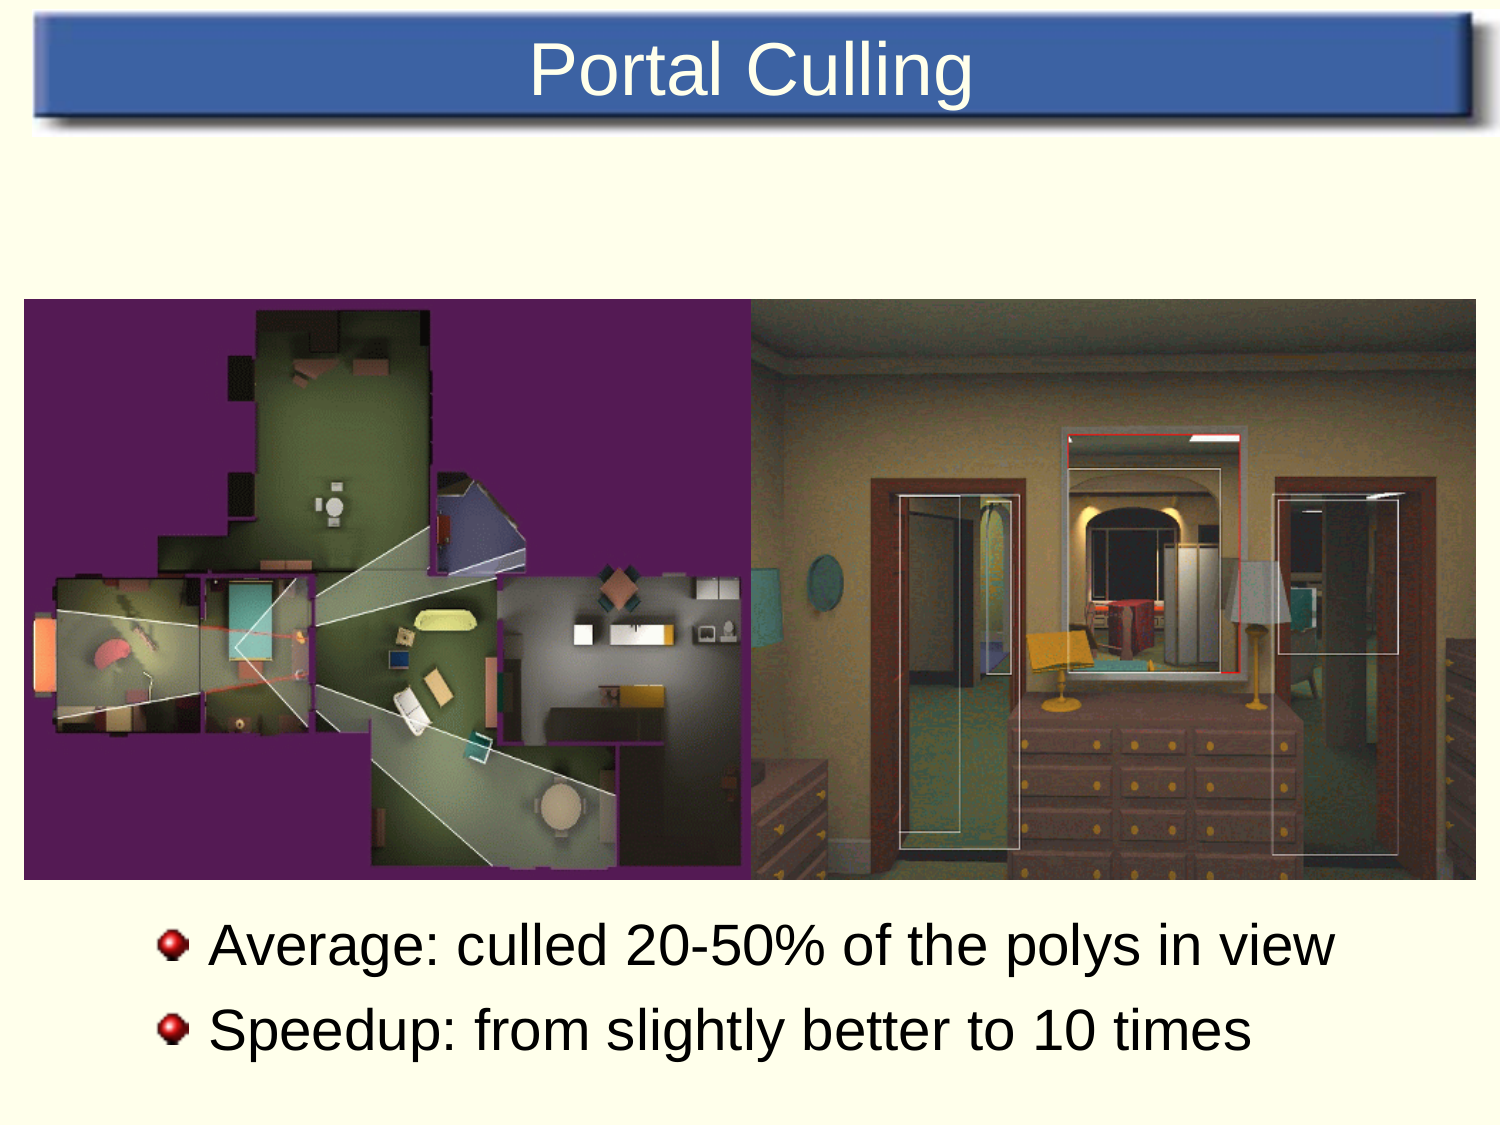

# Portal Culling
Images courtesy of David P. Luebke and Chris Georges
Average: culled 20-50% of the polys in view
Speedup: from slightly better to 10 times